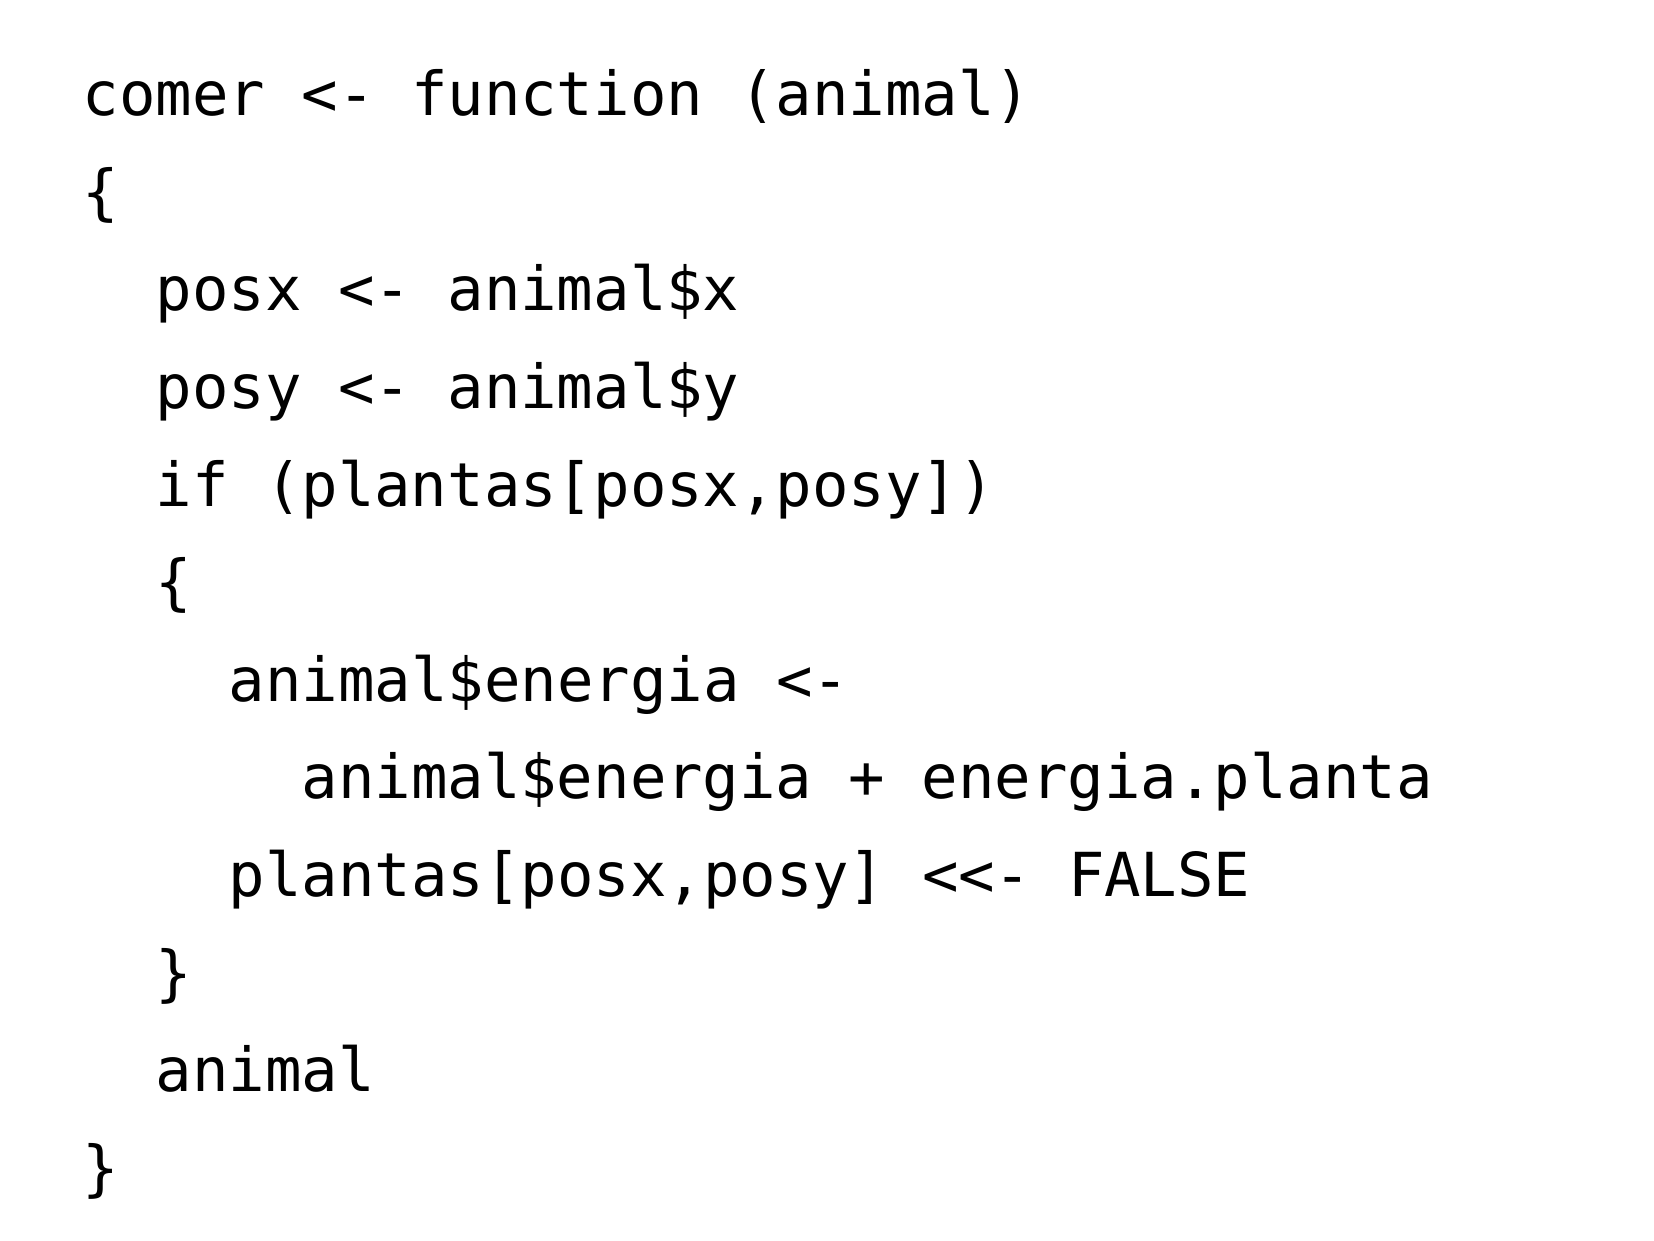

# comer <- function (animal)
{
 posx <- animal$x
 posy <- animal$y
 if (plantas[posx,posy])
 {
 animal$energia <-
 animal$energia + energia.planta
 plantas[posx,posy] <<- FALSE
 }
 animal
}